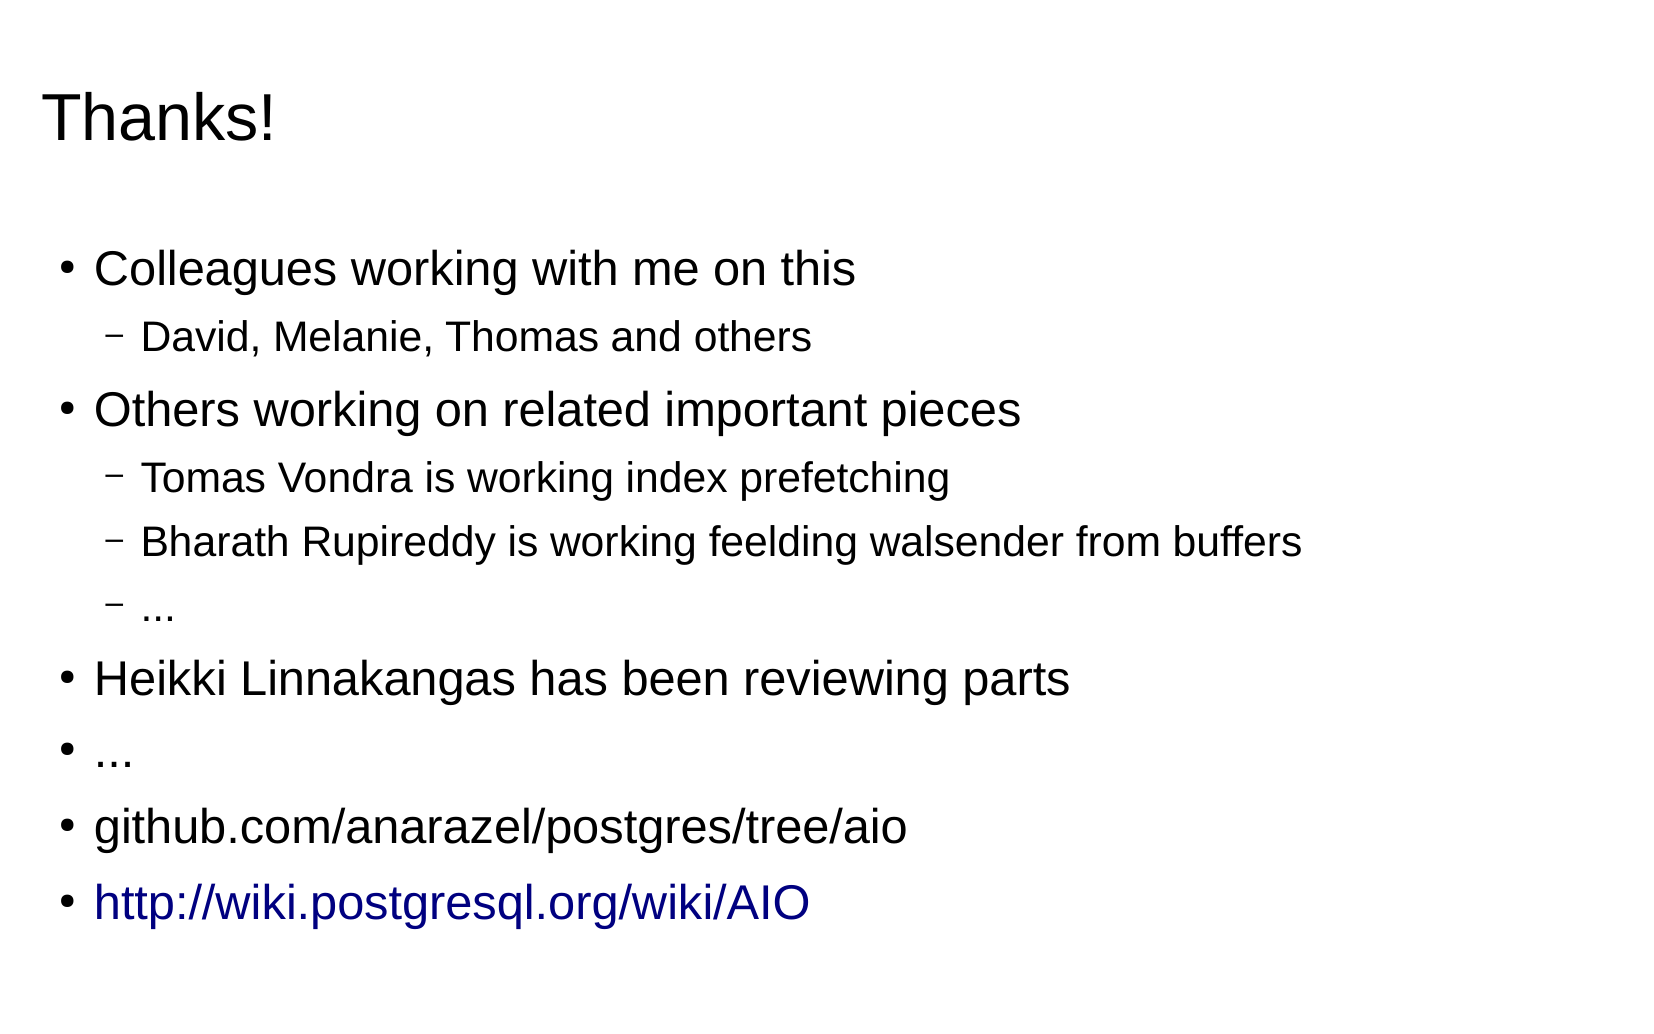

# Thanks!
Colleagues working with me on this
David, Melanie, Thomas and others
Others working on related important pieces
Tomas Vondra is working index prefetching
Bharath Rupireddy is working feelding walsender from buffers
...
Heikki Linnakangas has been reviewing parts
...
github.com/anarazel/postgres/tree/aio
http://wiki.postgresql.org/wiki/AIO